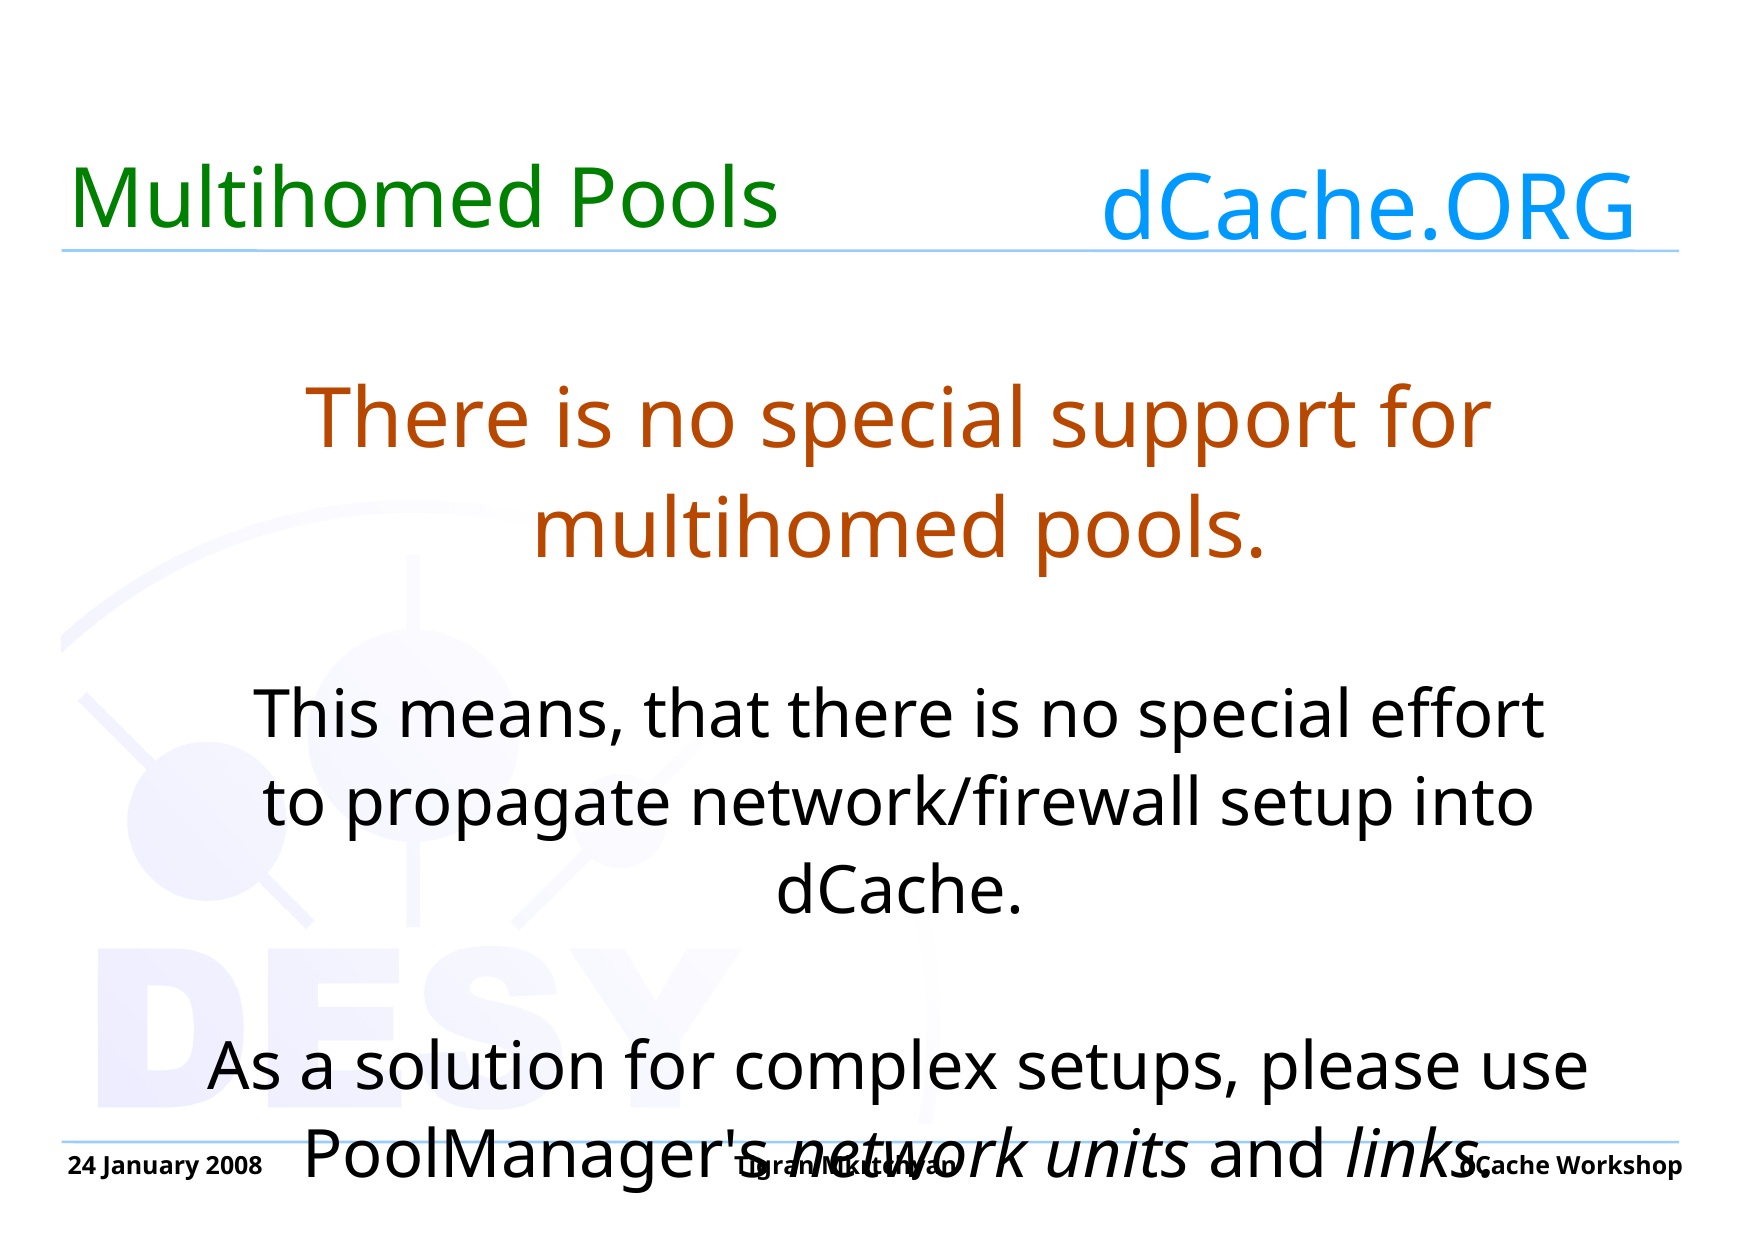

Multihomed Pools
There is no special support for multihomed pools.
This means, that there is no special effort
to propagate network/firewall setup into
dCache.
As a solution for complex setups, please use
PoolManager's network units and links.